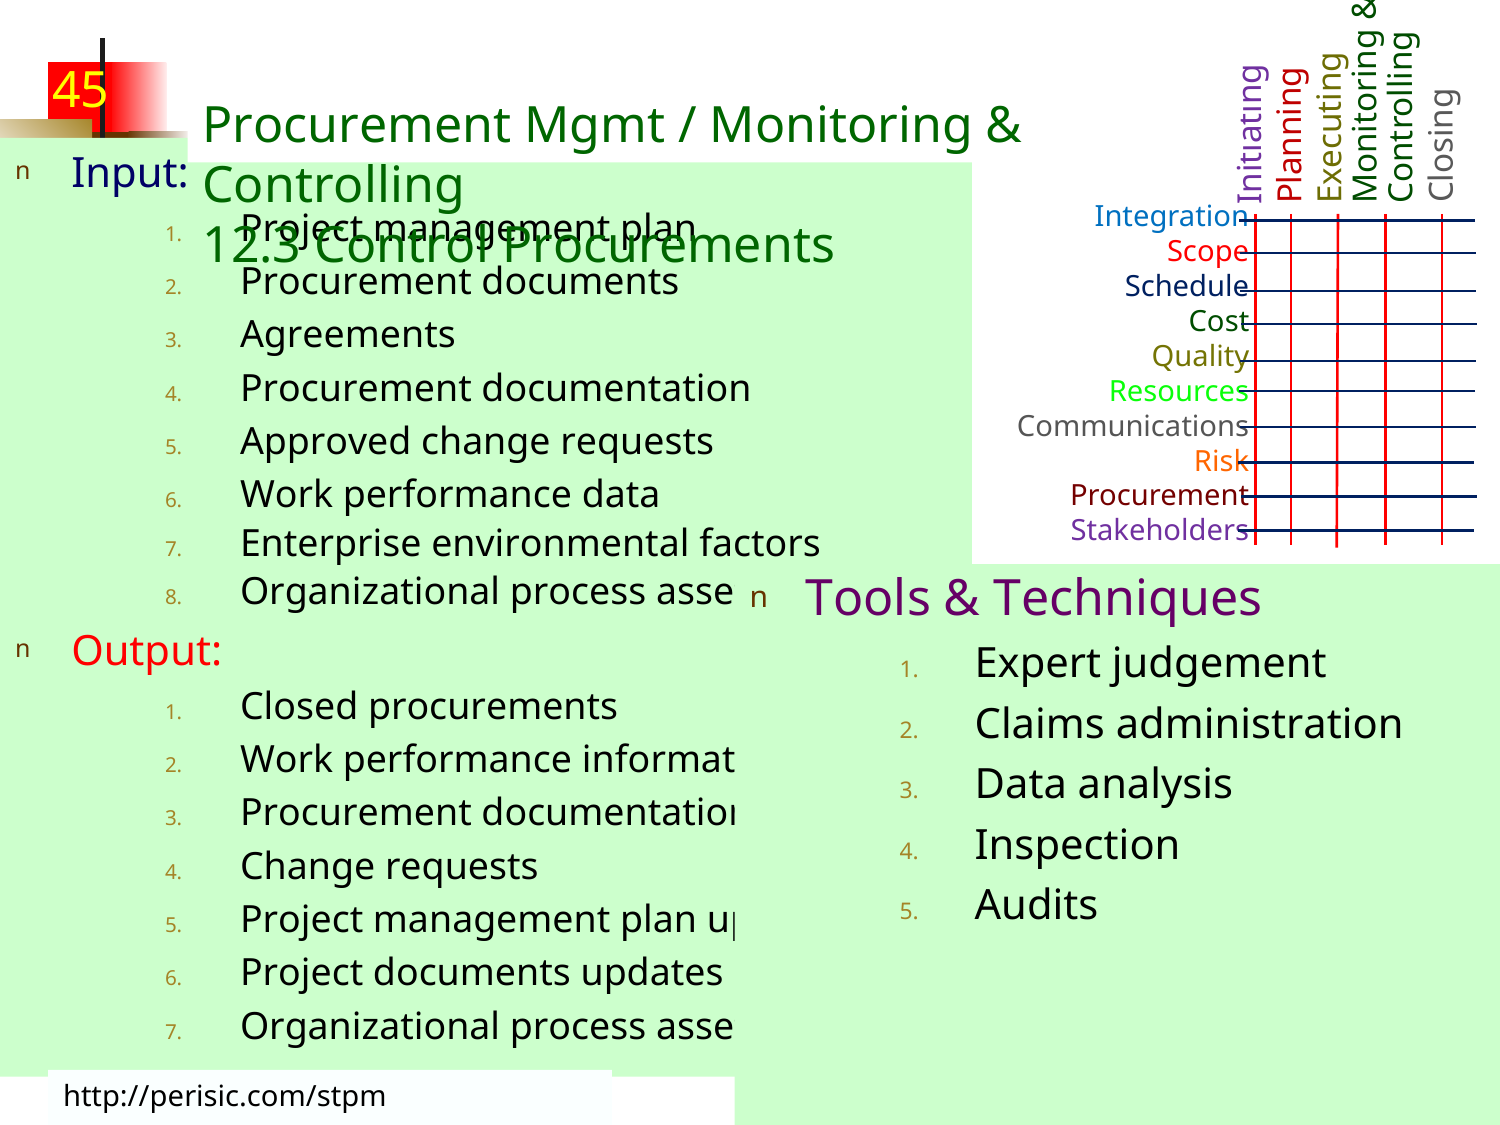

Initiating
Planning
Executing
Monitoring &
Controlling
Closing
Integration
Scope
Schedule
Cost
Quality
Resources
Communications
Risk
Procurement
Stakeholders
Procurement Mgmt / Monitoring & Controlling
12.3 Control Procurements
# Input:
Project management plan
Procurement documents
Agreements
Procurement documentation
Approved change requests
Work performance data
Enterprise environmental factors
Organizational process assets
Output:
Closed procurements
Work performance information
Procurement documentation updates
Change requests
Project management plan updates
Project documents updates
Organizational process assets updates
Tools & Techniques
Expert judgement
Claims administration
Data analysis
Inspection
Audits
http://perisic.com/stpm